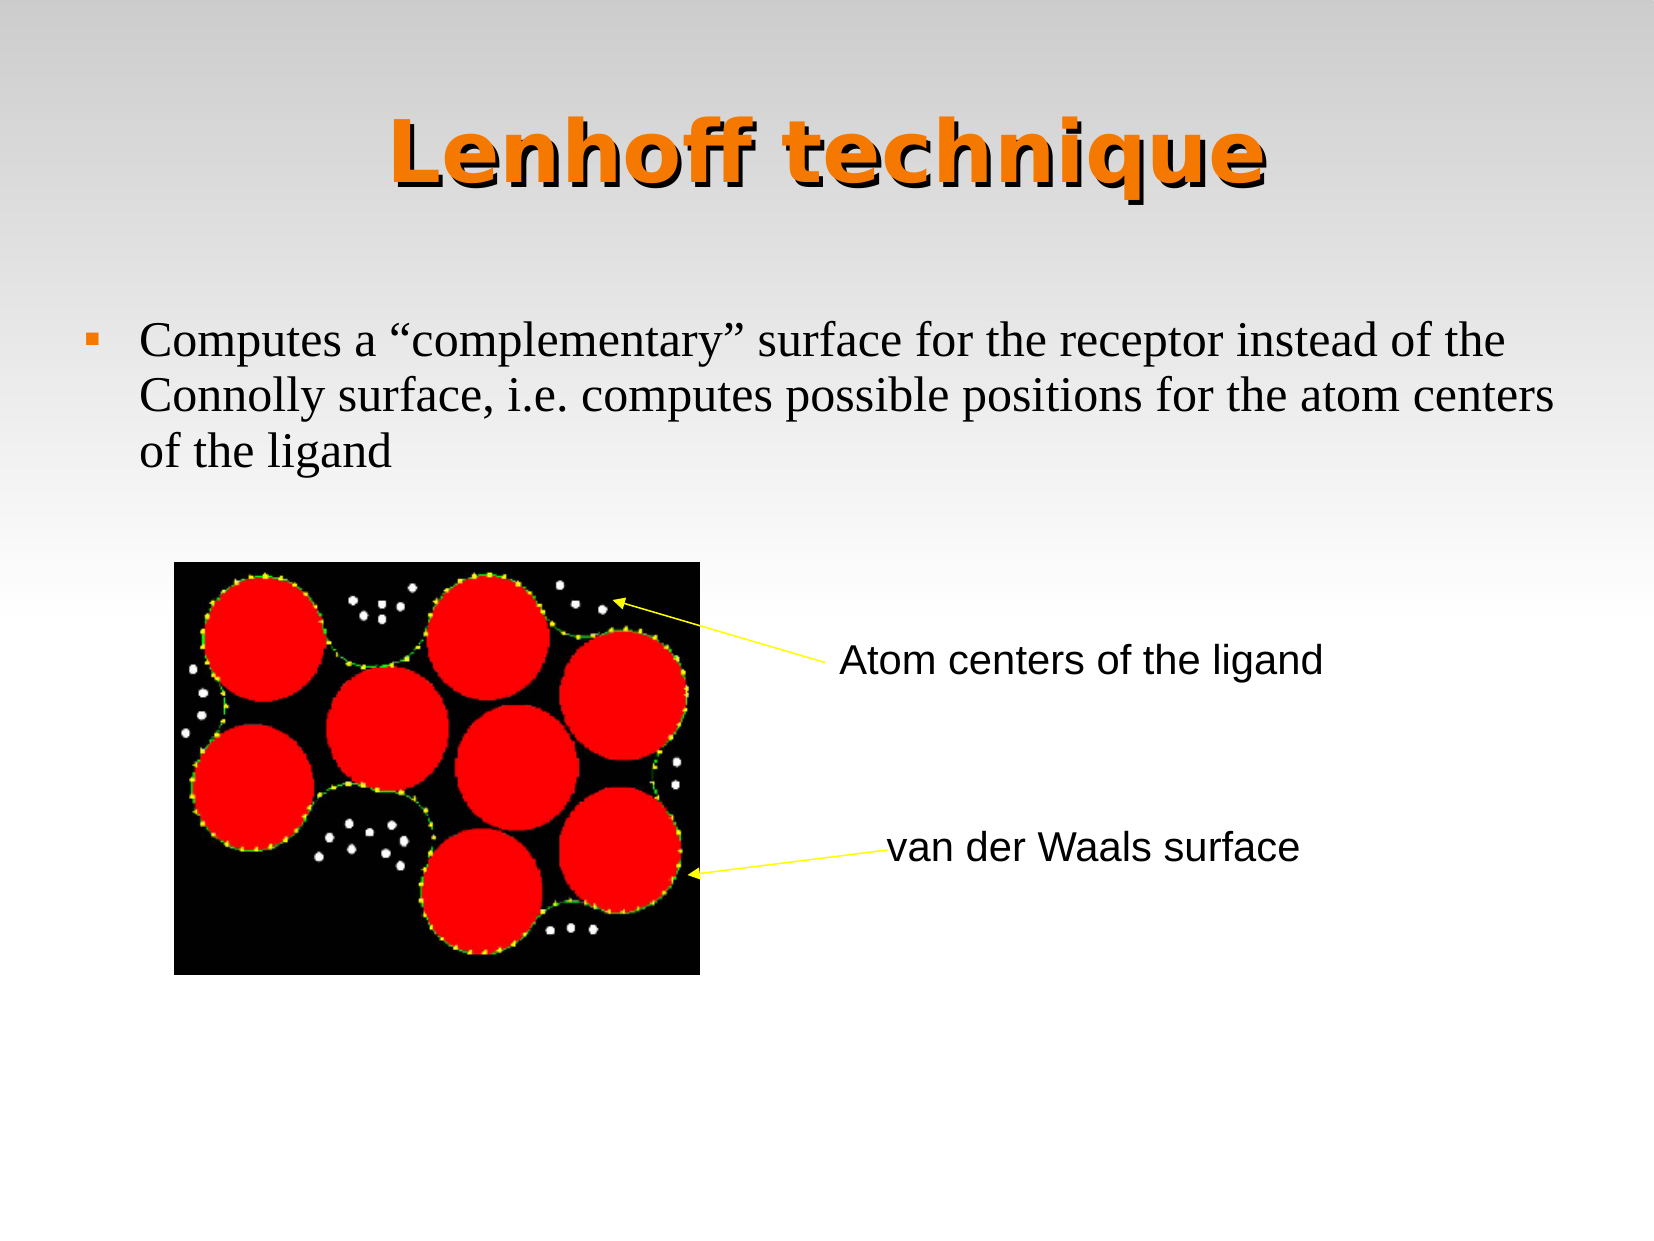

Lenhoff technique
# Computes a “complementary” surface for the receptor instead of the Connolly surface, i.e. computes possible positions for the atom centers of the ligand
Atom centers of the ligand
van der Waals surface